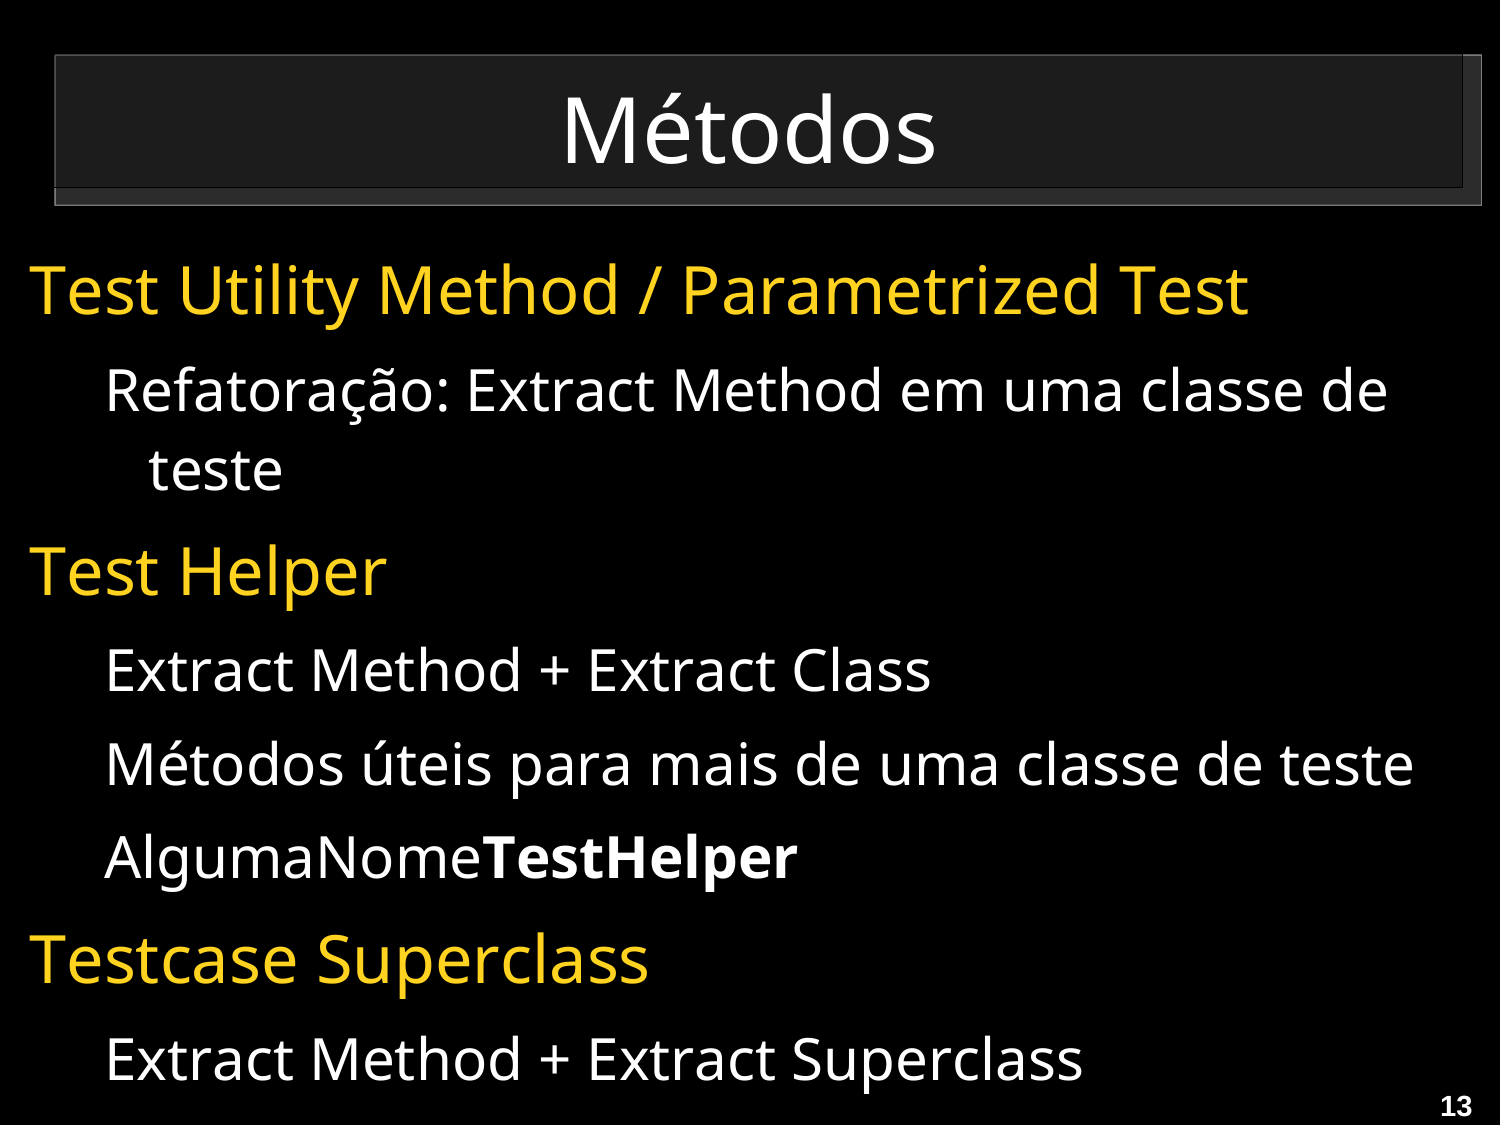

# Métodos
Test Utility Method / Parametrized Test
Refatoração: Extract Method em uma classe de teste
Test Helper
Extract Method + Extract Class
Métodos úteis para mais de uma classe de teste
AlgumaNomeTestHelper
Testcase Superclass
Extract Method + Extract Superclass
13